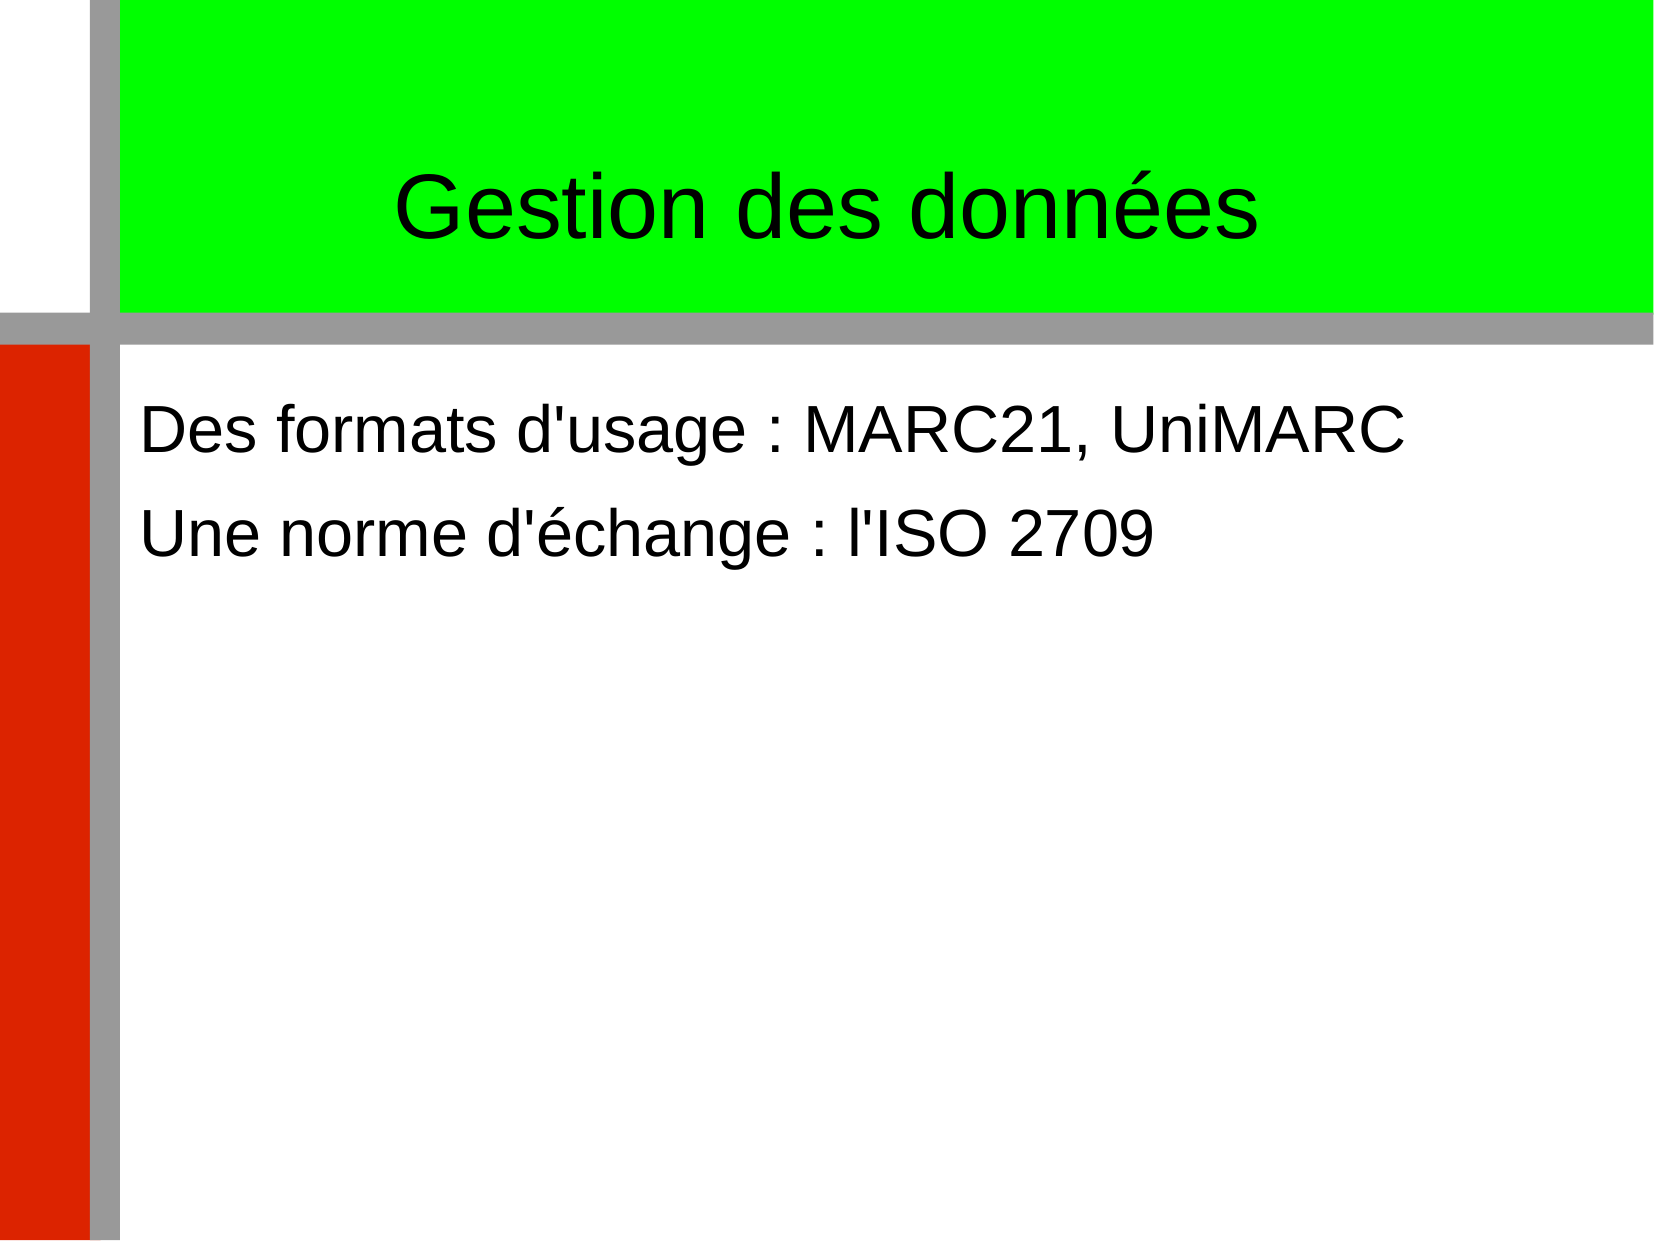

# Gestion des données
Des formats d'usage : MARC21, UniMARC
Une norme d'échange : l'ISO 2709